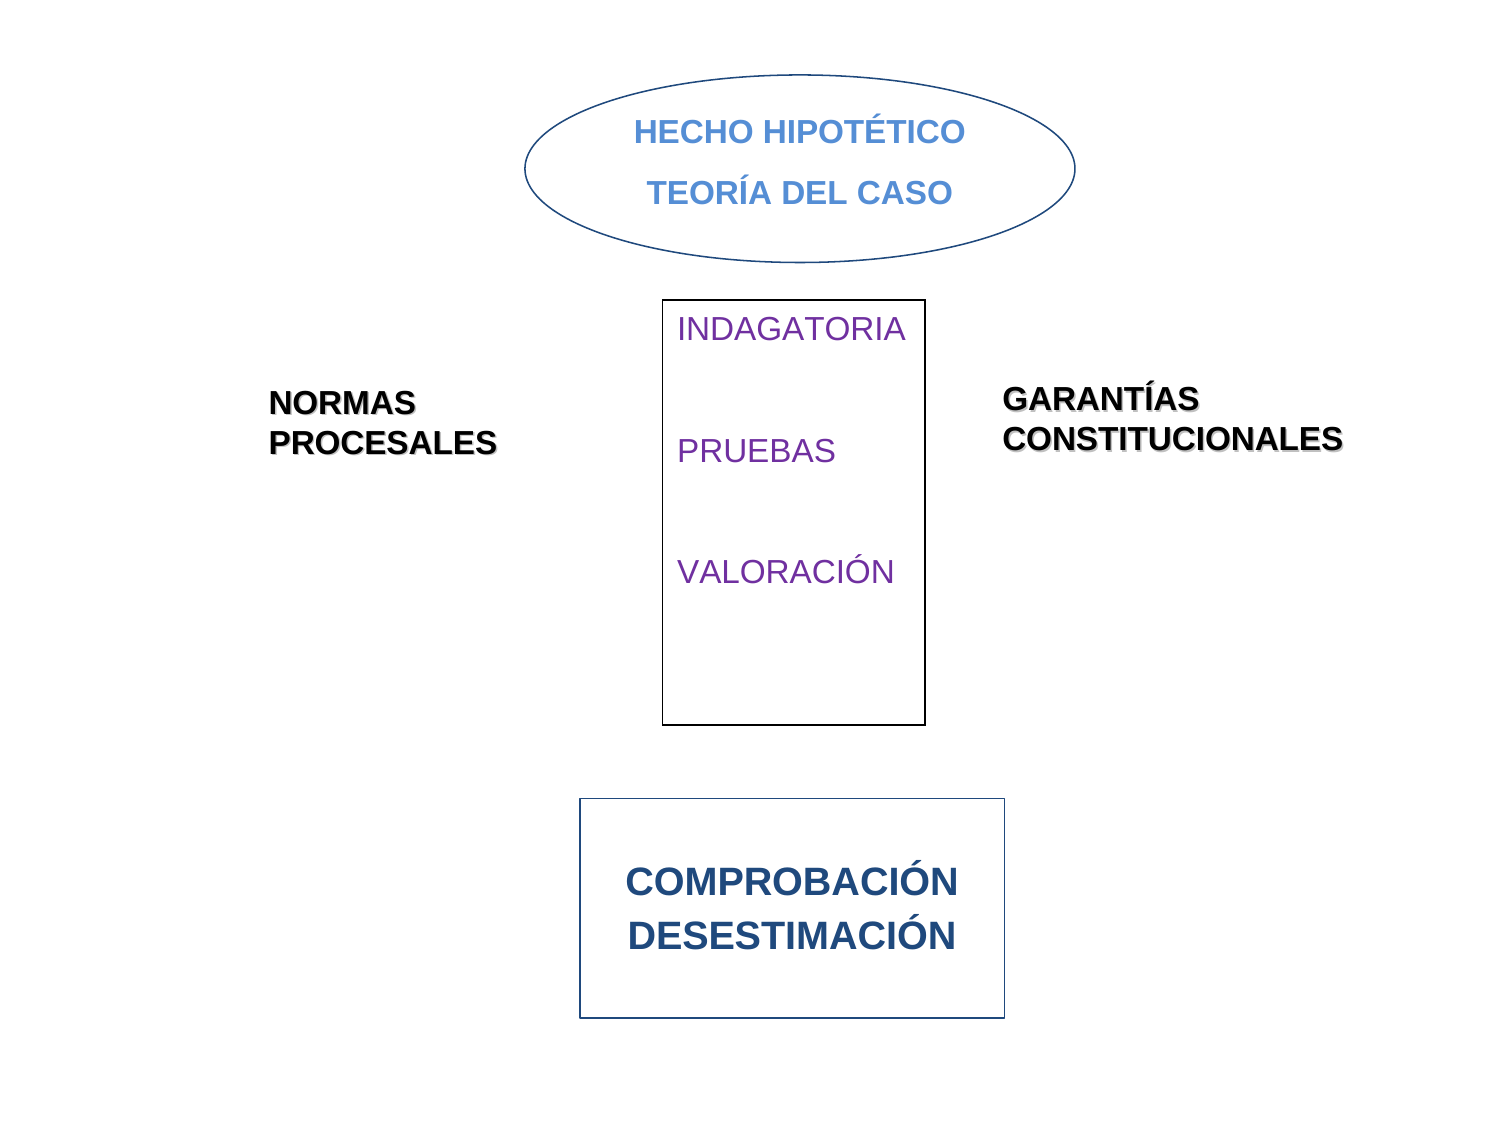

HECHO HIPOTÉTICO
TEORÍA DEL CASO
INDAGATORIA
PRUEBAS
VALORACIÓN
GARANTÍAS
CONSTITUCIONALES
NORMAS PROCESALES
# COMPROBACIÓN
DESESTIMACIÓN